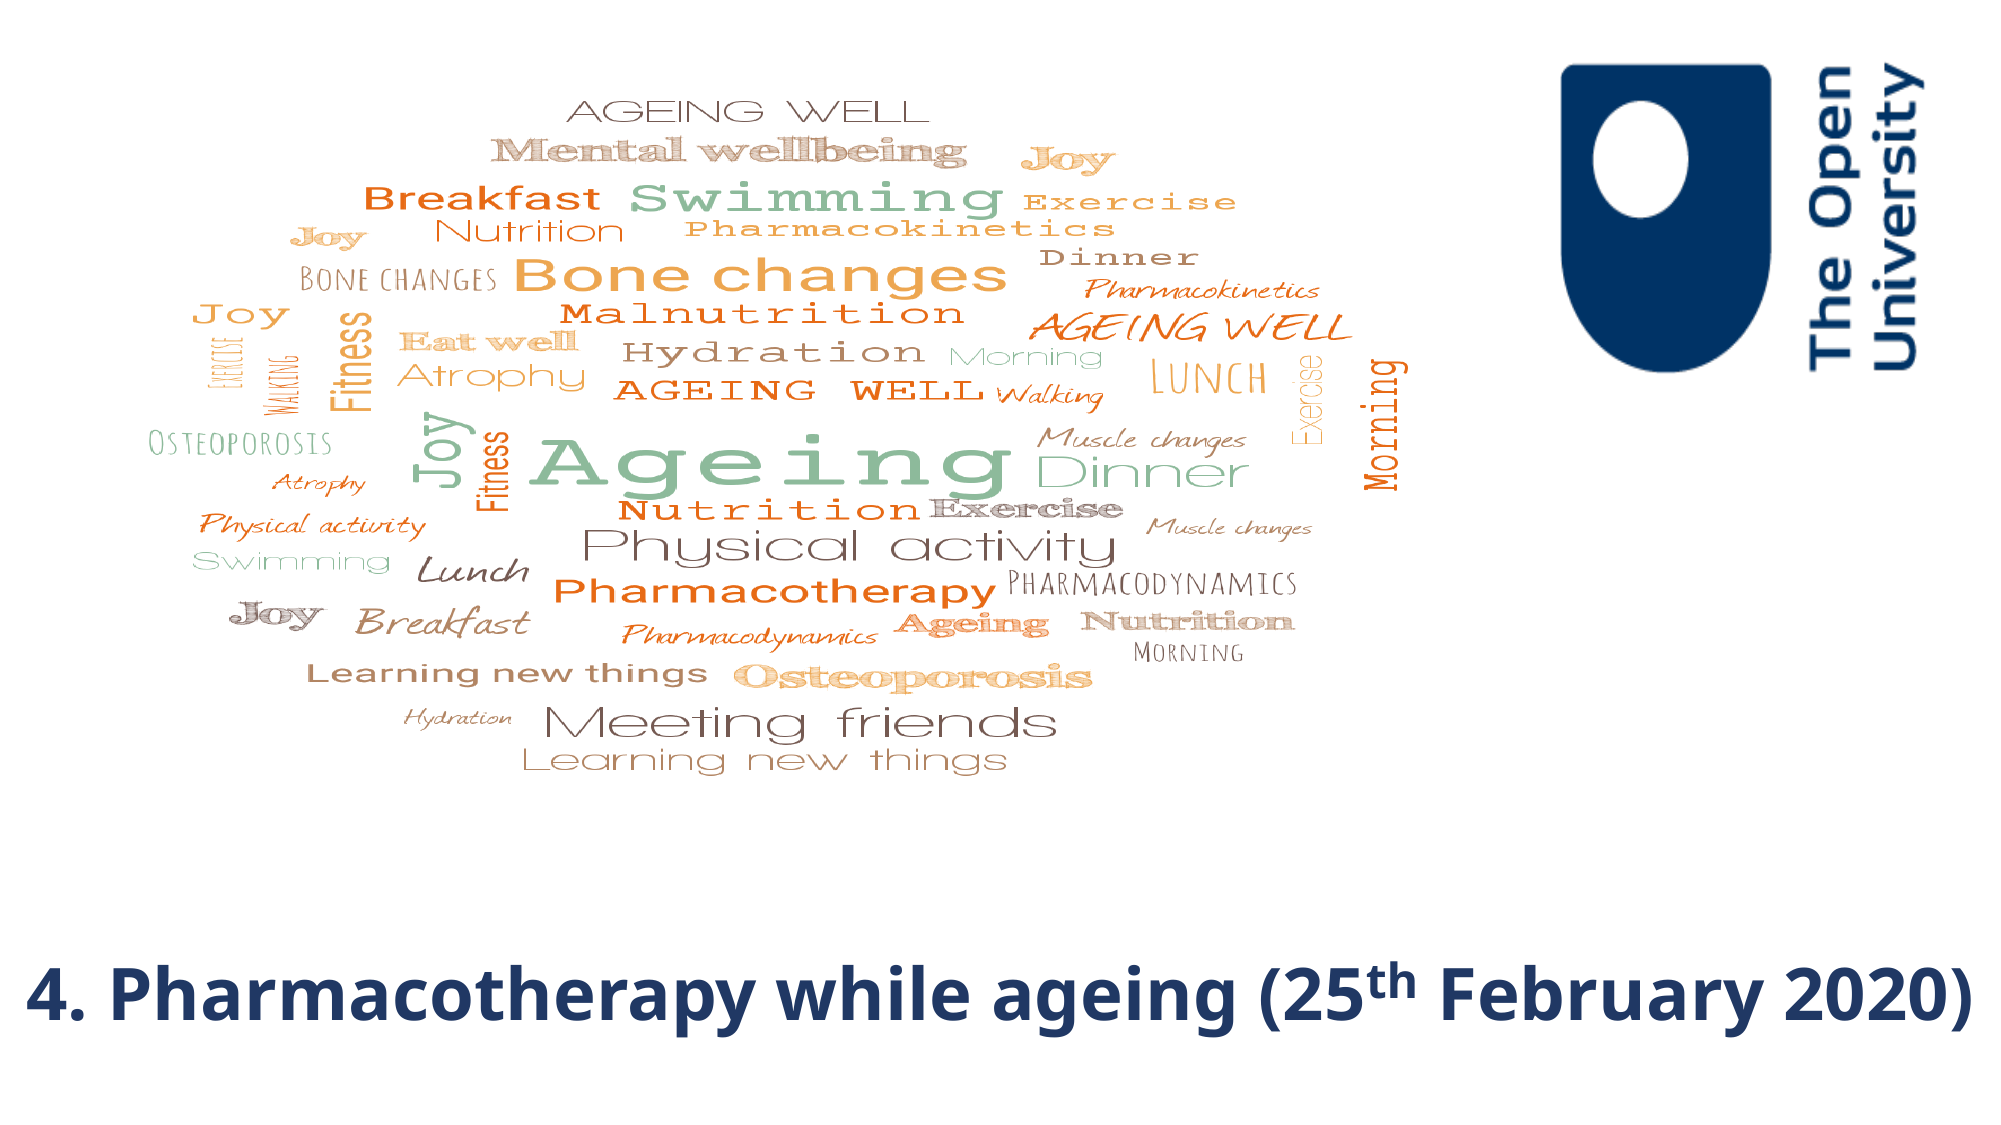

# 4. Pharmacotherapy while ageing (25th February 2020)